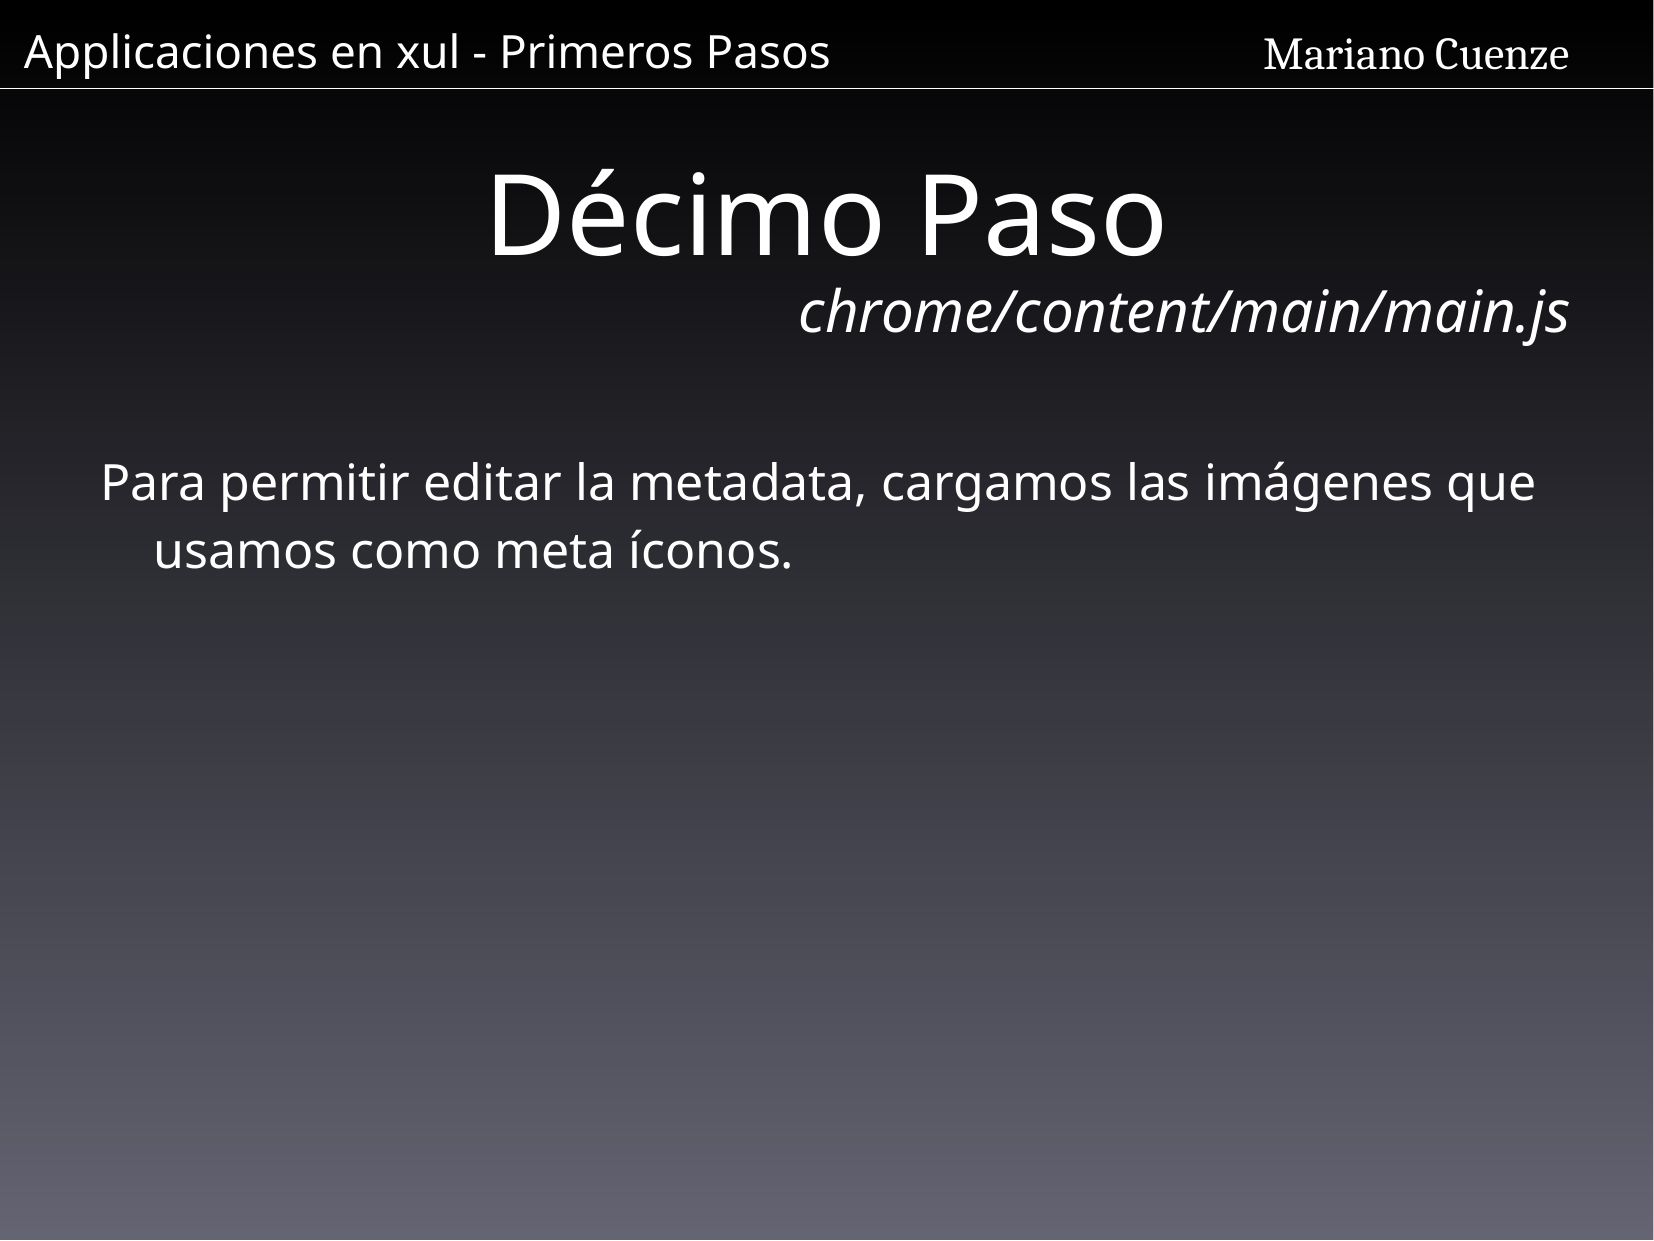

Applicaciones en xul - Primeros Pasos
Mariano Cuenze
# Décimo Paso
chrome/content/main/main.js
Para permitir editar la metadata, cargamos las imágenes que usamos como meta íconos.